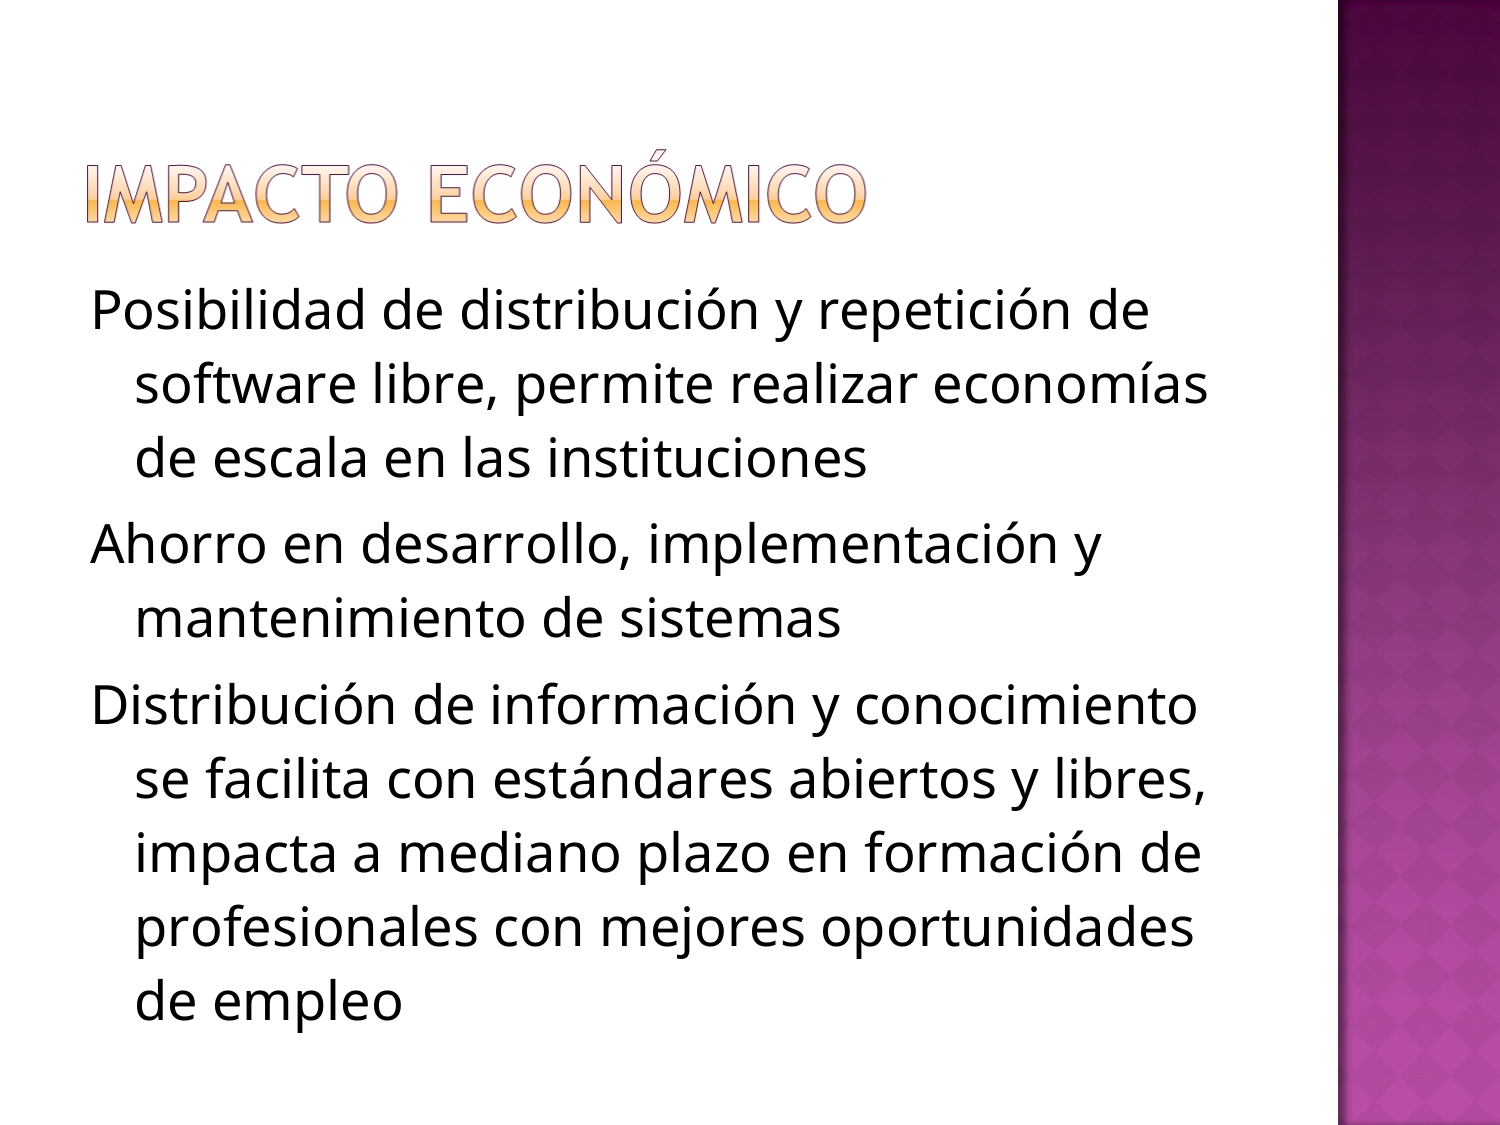

# Posibilidad de distribución y repetición de software libre, permite realizar economías de escala en las instituciones
Ahorro en desarrollo, implementación y mantenimiento de sistemas
Distribución de información y conocimiento se facilita con estándares abiertos y libres, impacta a mediano plazo en formación de profesionales con mejores oportunidades de empleo